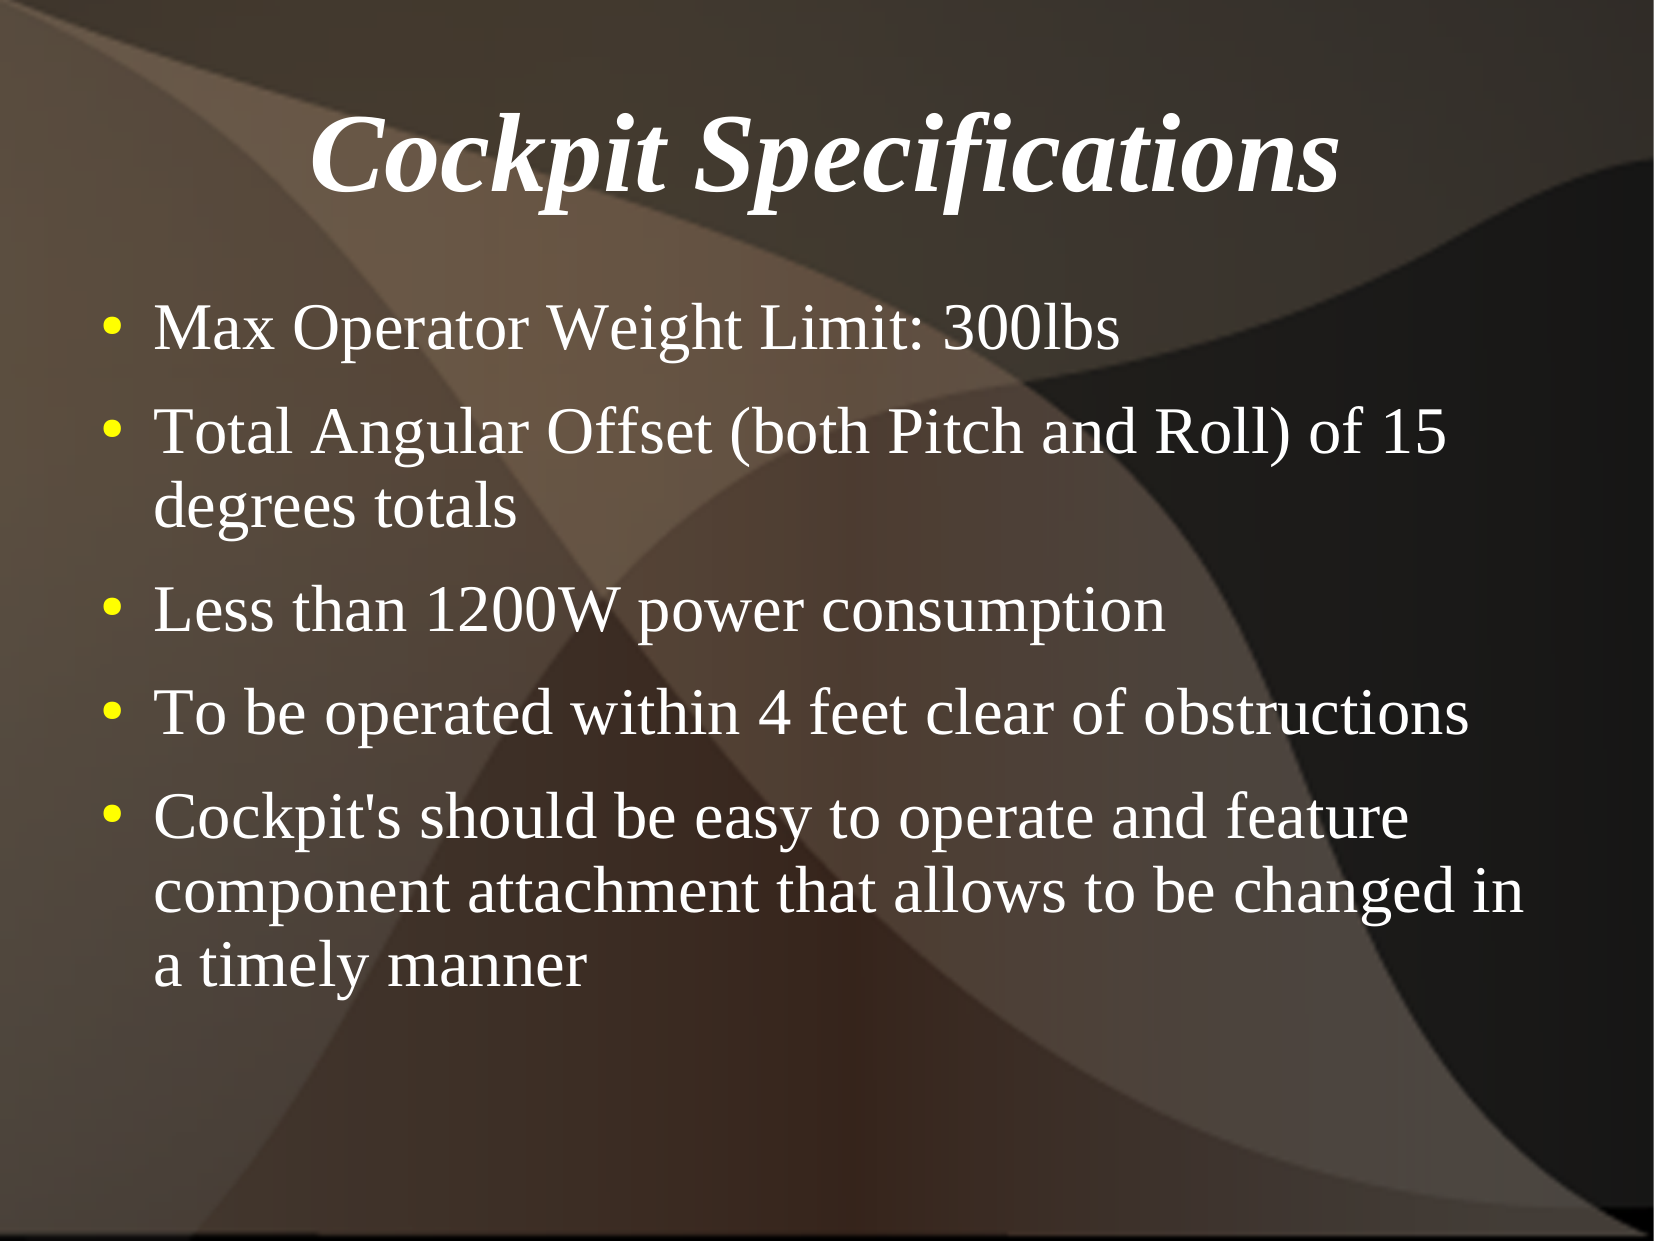

# Cockpit Specifications
Max Operator Weight Limit: 300lbs
Total Angular Offset (both Pitch and Roll) of 15 degrees totals
Less than 1200W power consumption
To be operated within 4 feet clear of obstructions
Cockpit's should be easy to operate and feature component attachment that allows to be changed in a timely manner